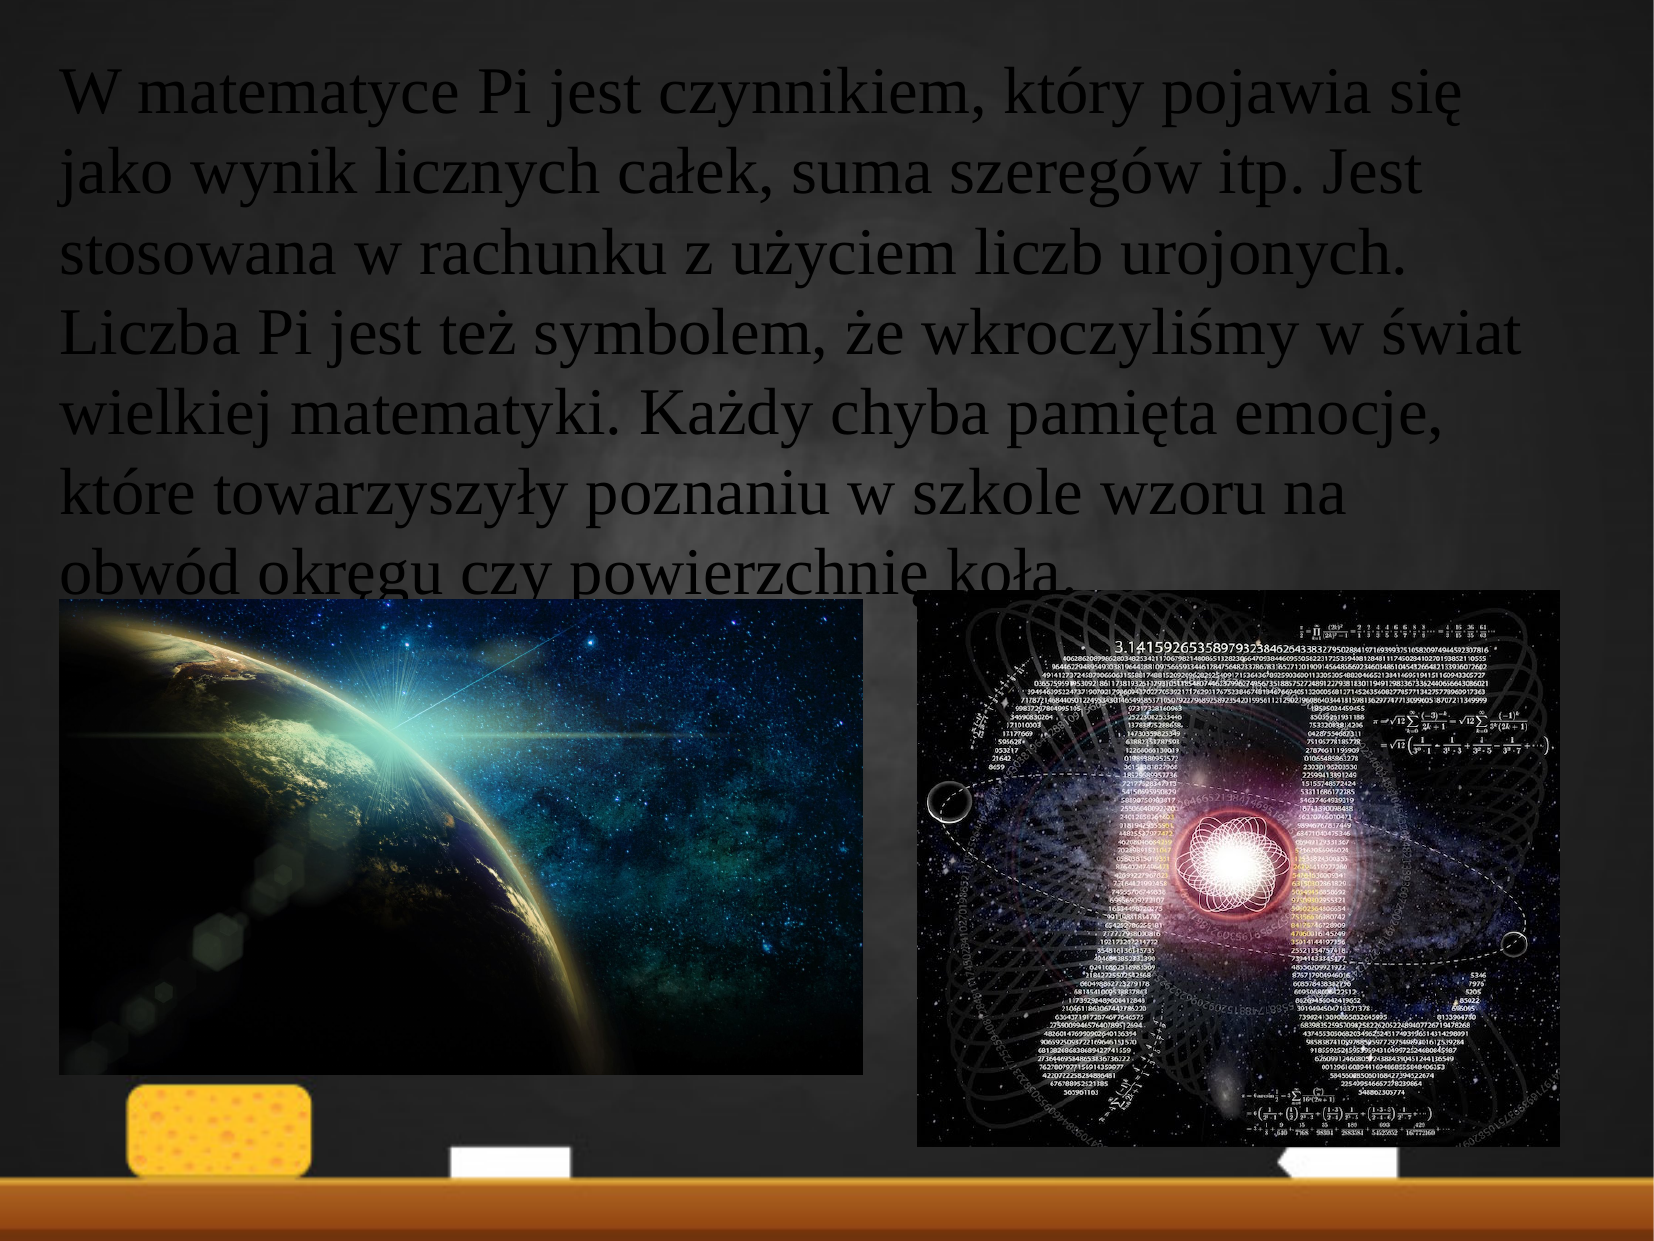

# W matematyce Pi jest czynnikiem, który pojawia się jako wynik licznych całek, suma szeregów itp. Jest stosowana w rachunku z użyciem liczb urojonych.
Liczba Pi jest też symbolem, że wkroczyliśmy w świat wielkiej matematyki. Każdy chyba pamięta emocje, które towarzyszyły poznaniu w szkole wzoru na obwód okręgu czy powierzchnię koła.